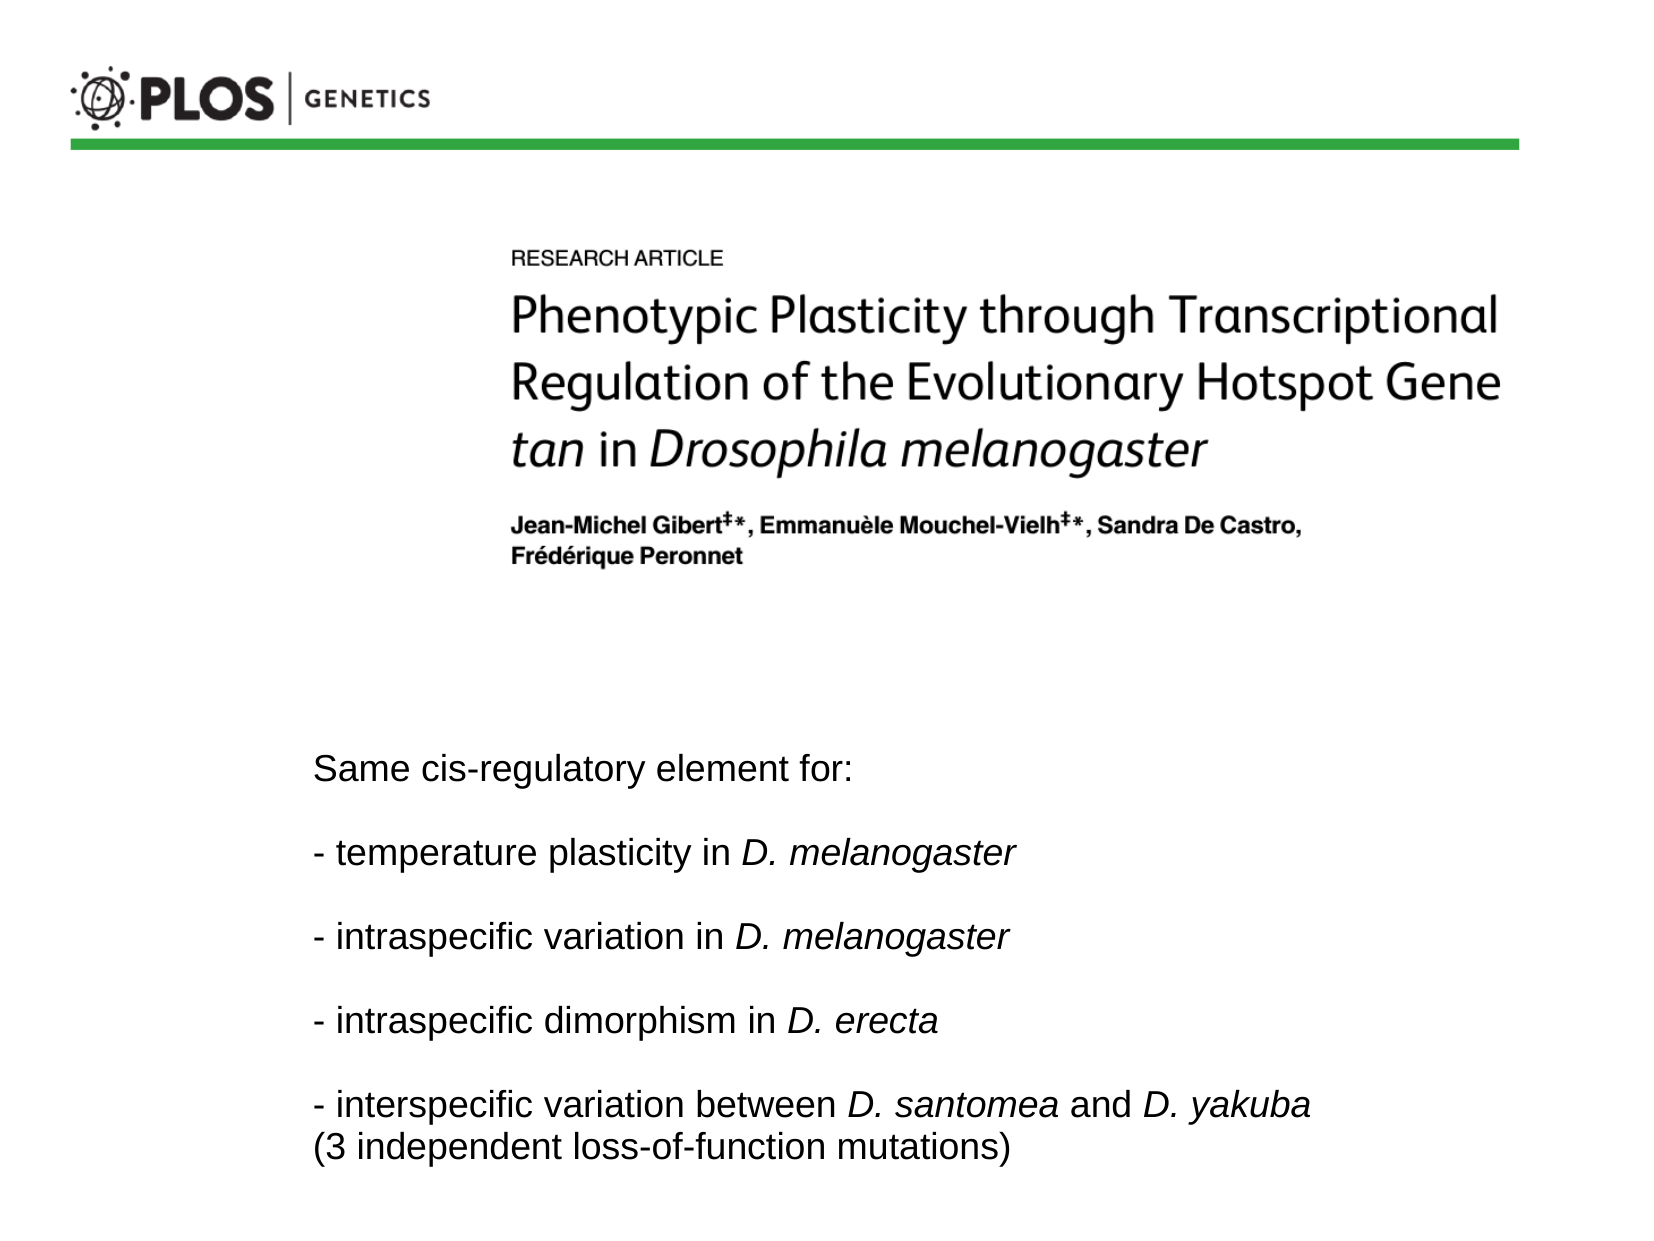

Same cis-regulatory element for:
- temperature plasticity in D. melanogaster
- intraspecific variation in D. melanogaster
- intraspecific dimorphism in D. erecta
- interspecific variation between D. santomea and D. yakuba (3 independent loss-of-function mutations)